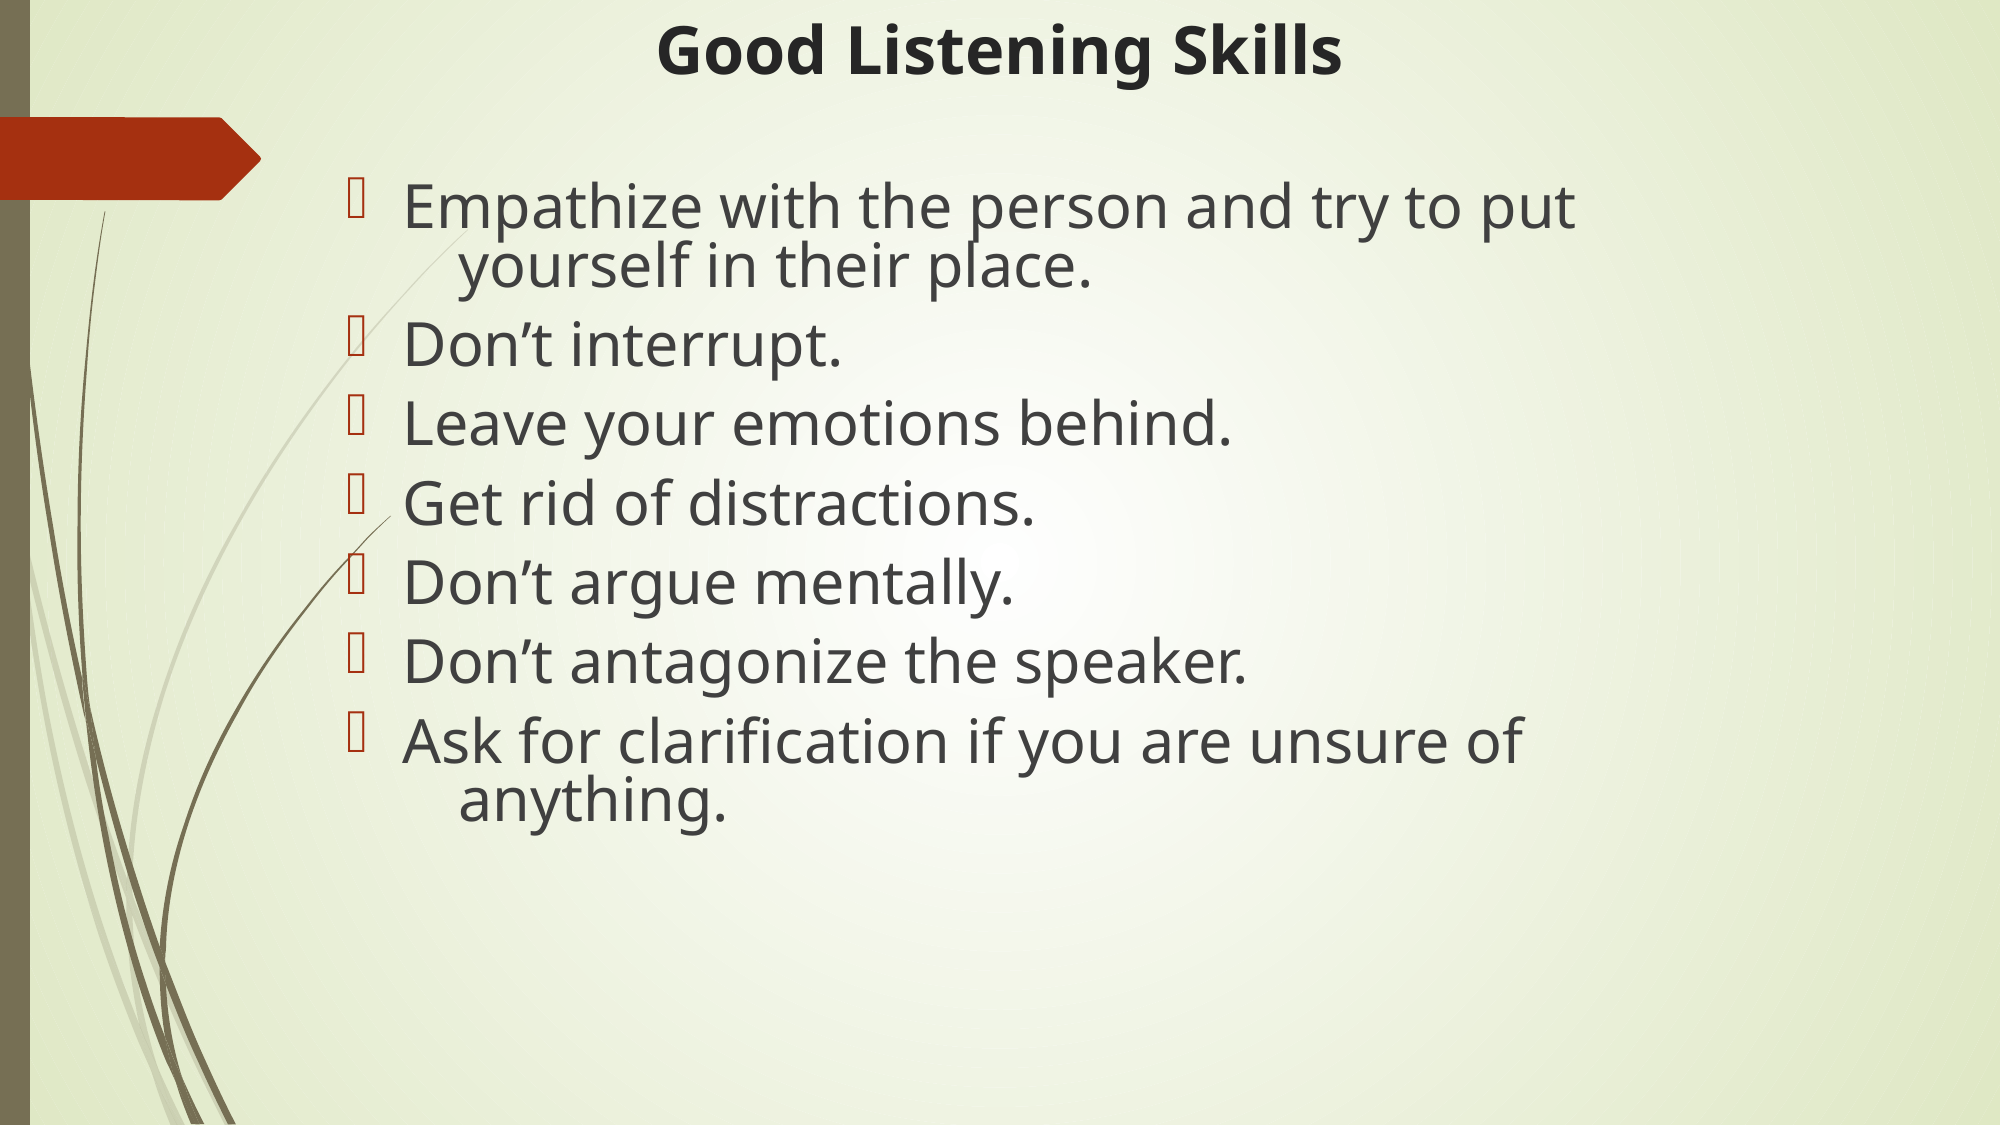

# Good Listening Skills
Empathize with the person and try to put yourself in their place.
Don’t interrupt.
Leave your emotions behind.
Get rid of distractions.
Don’t argue mentally.
Don’t antagonize the speaker.
Ask for clarification if you are unsure of anything.